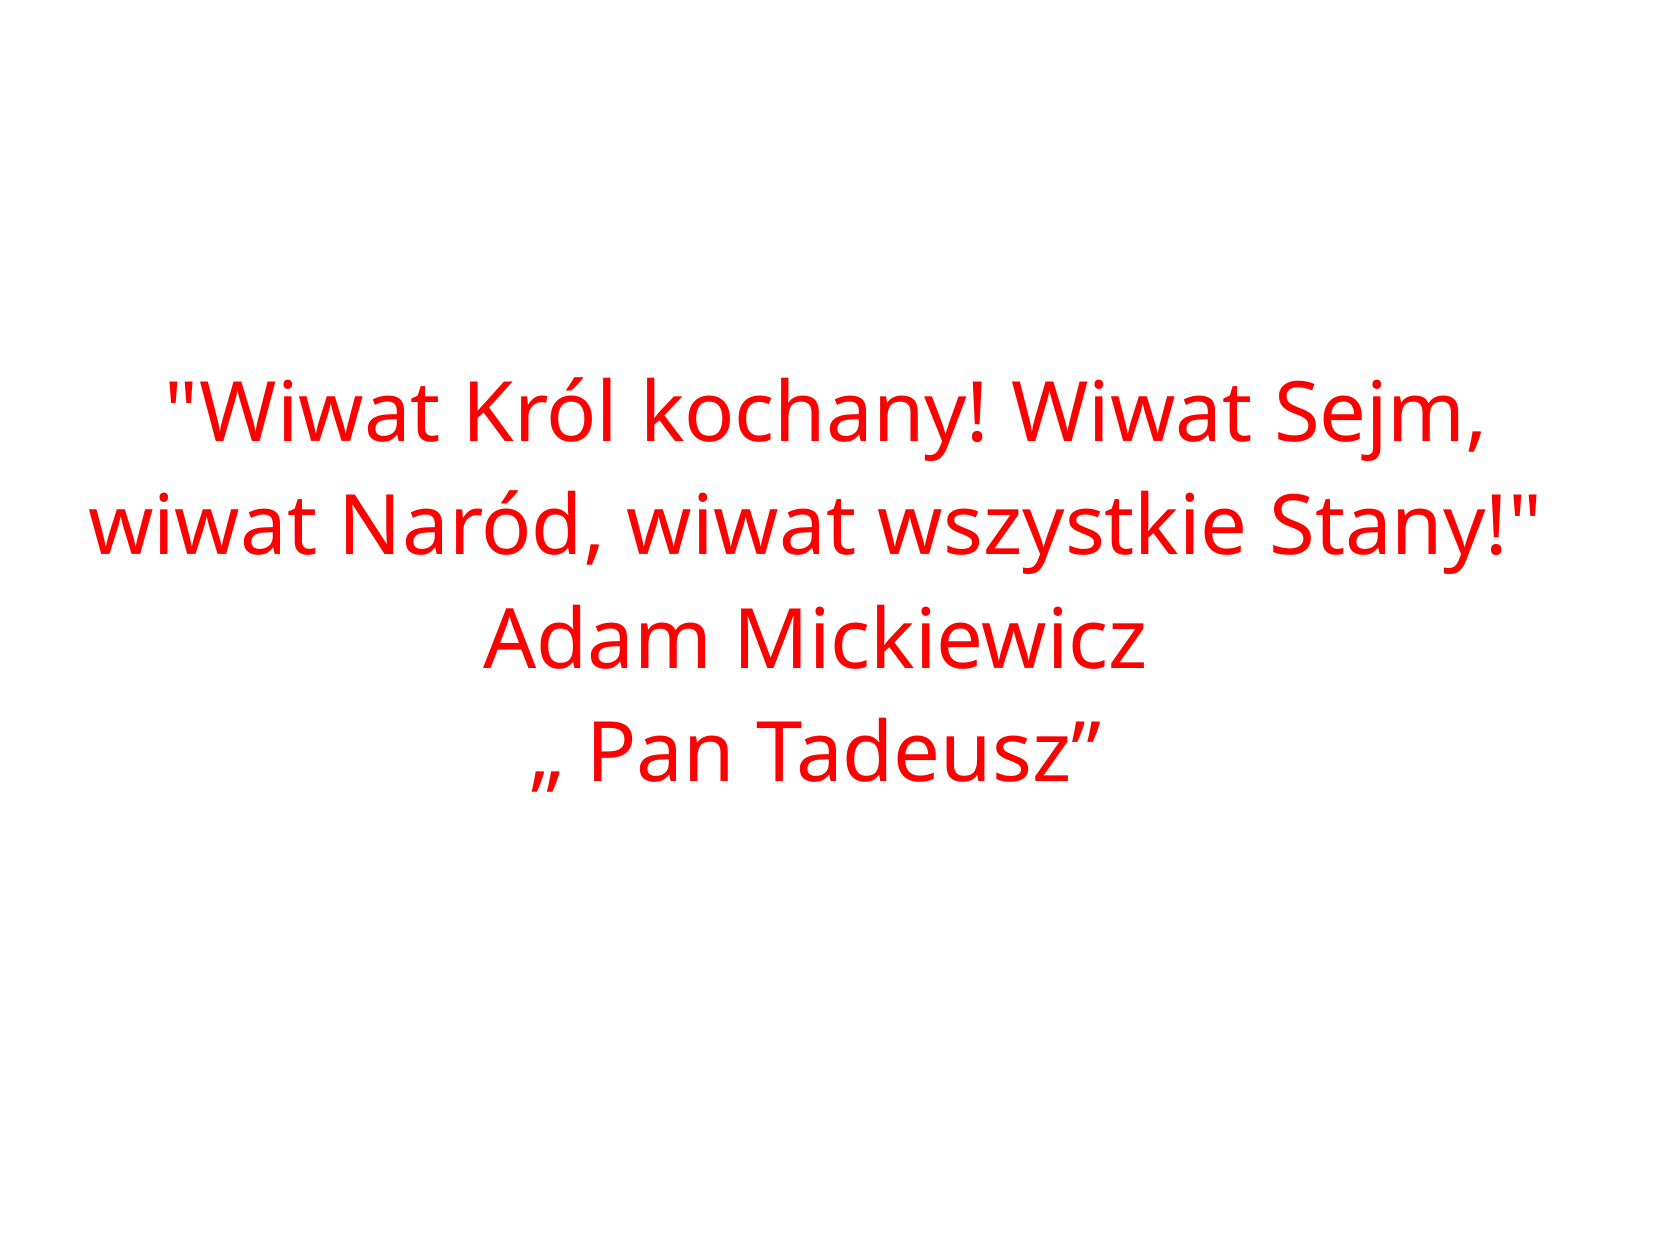

# "Wiwat Król kochany! Wiwat Sejm, wiwat Naród, wiwat wszystkie Stany!"
Adam Mickiewicz
„ Pan Tadeusz”